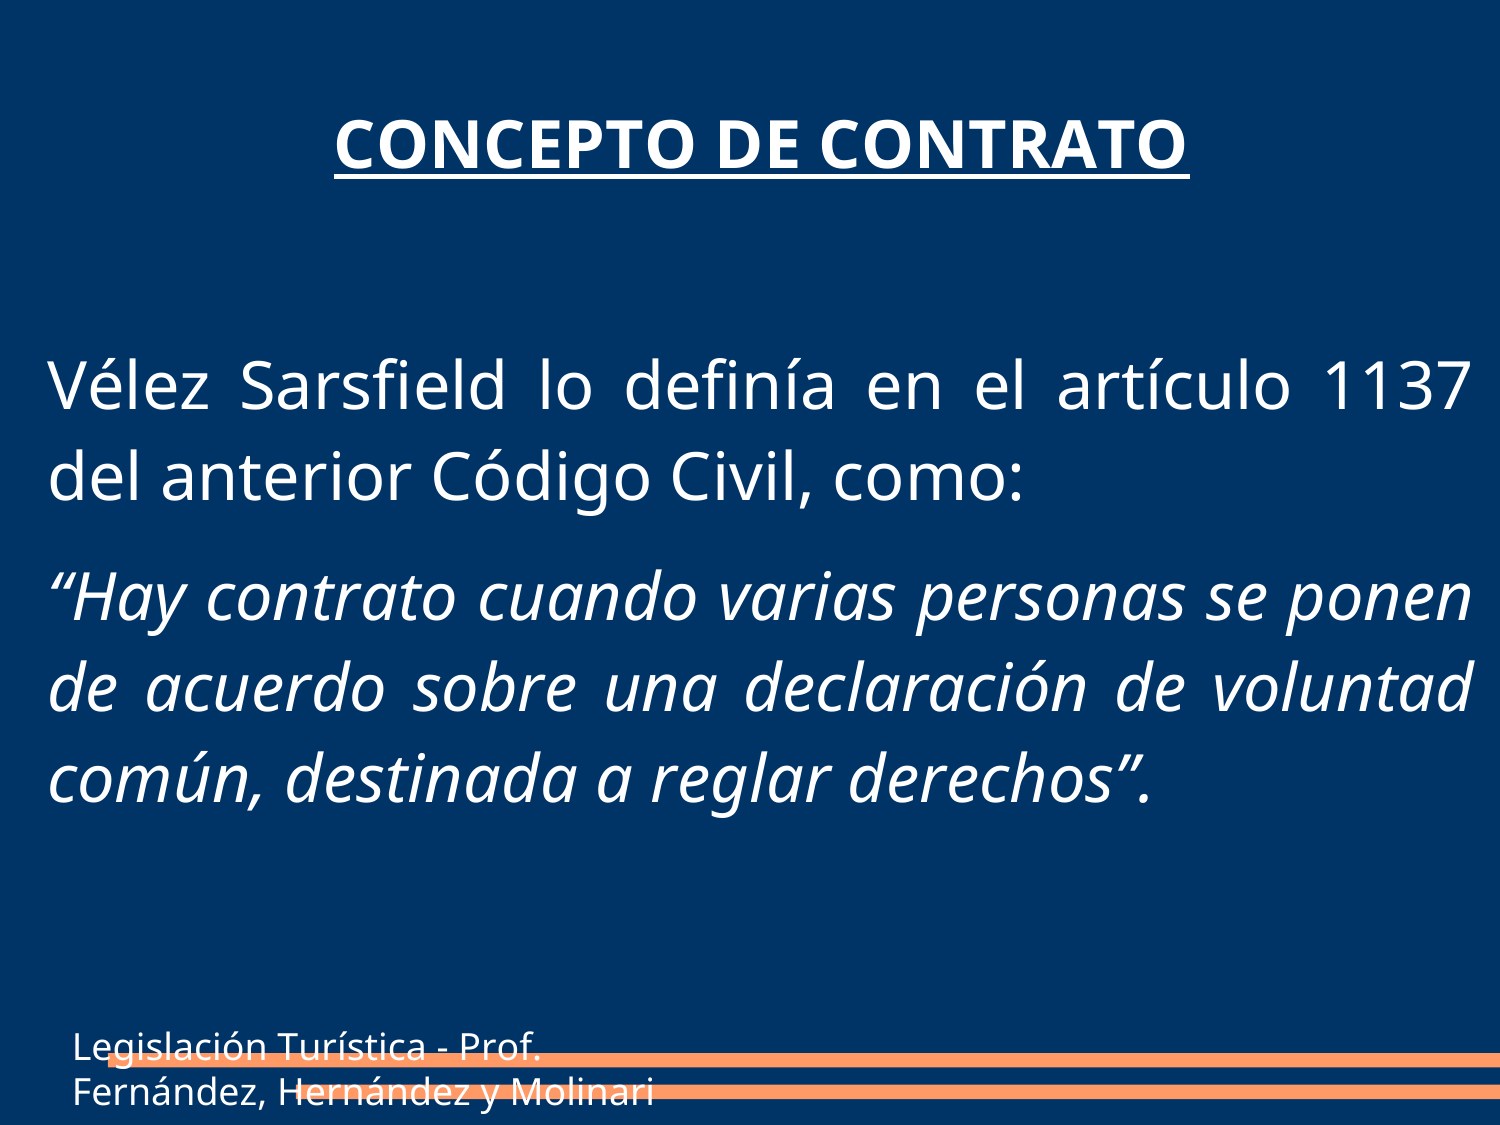

# CONCEPTO DE CONTRATO
Vélez Sarsfield lo definía en el artículo 1137 del anterior Código Civil, como:
“Hay contrato cuando varias personas se ponen de acuerdo sobre una declaración de voluntad común, destinada a reglar derechos”.
Legislación Turística - Prof. Fernández, Hernández y Molinari